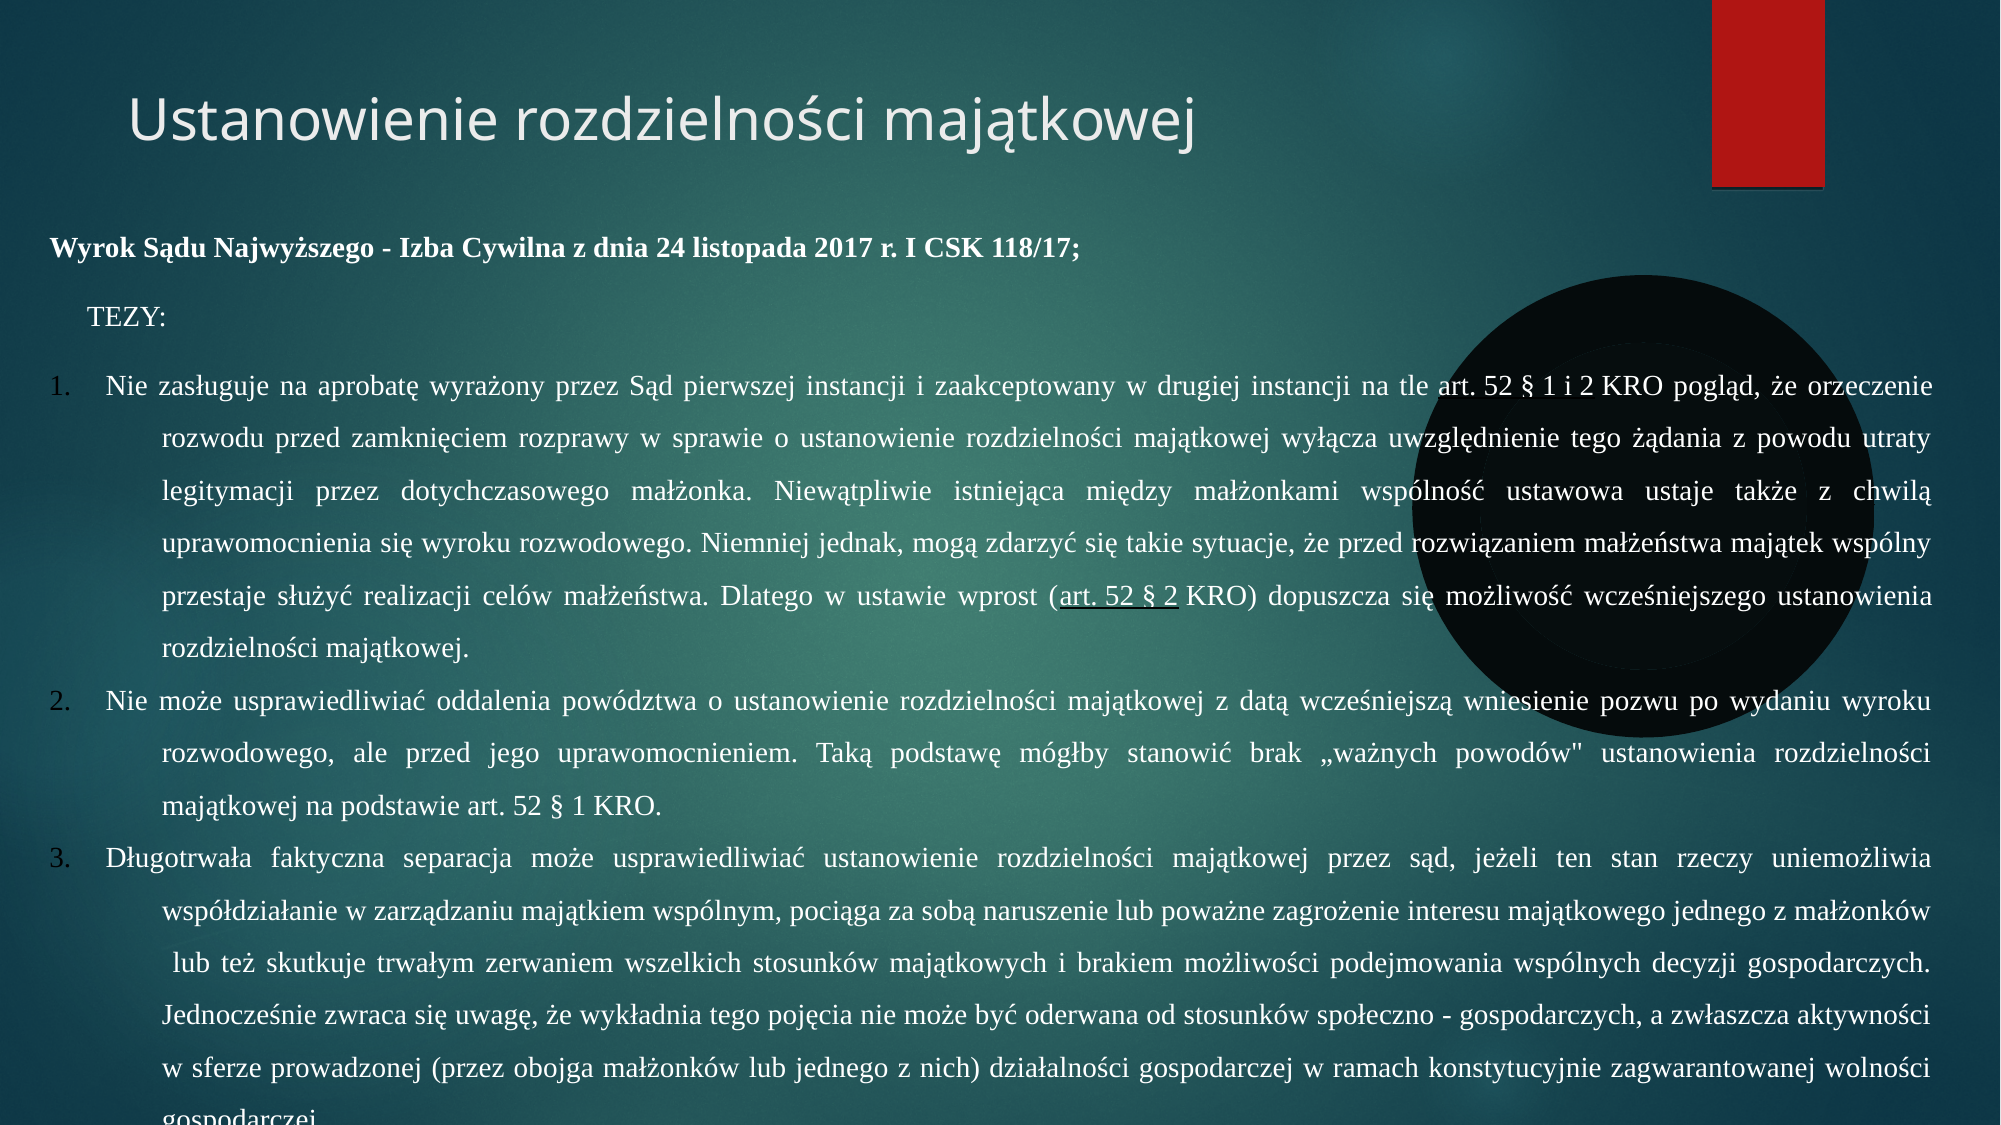

# Ustanowienie rozdzielności majątkowej
Wyrok Sądu Najwyższego - Izba Cywilna z dnia 24 listopada 2017 r. I CSK 118/17;
TEZY:
Nie zasługuje na aprobatę wyrażony przez Sąd pierwszej instancji i zaakceptowany w drugiej instancji na tle art. 52 § 1 i 2 KRO pogląd, że orzeczenie rozwodu przed zamknięciem rozprawy w sprawie o ustanowienie rozdzielności majątkowej wyłącza uwzględnienie tego żądania z powodu utraty legitymacji przez dotychczasowego małżonka. Niewątpliwie istniejąca między małżonkami wspólność ustawowa ustaje także z chwilą uprawomocnienia się wyroku rozwodowego. Niemniej jednak, mogą zdarzyć się takie sytuacje, że przed rozwiązaniem małżeństwa majątek wspólny przestaje służyć realizacji celów małżeństwa. Dlatego w ustawie wprost (art. 52 § 2 KRO) dopuszcza się możliwość wcześniejszego ustanowienia rozdzielności majątkowej.
Nie może usprawiedliwiać oddalenia powództwa o ustanowienie rozdzielności majątkowej z datą wcześniejszą wniesienie pozwu po wydaniu wyroku rozwodowego, ale przed jego uprawomocnieniem. Taką podstawę mógłby stanowić brak „ważnych powodów" ustanowienia rozdzielności majątkowej na podstawie art. 52 § 1 KRO.
Długotrwała faktyczna separacja może usprawiedliwiać ustanowienie rozdzielności majątkowej przez sąd, jeżeli ten stan rzeczy uniemożliwia współdziałanie w zarządzaniu majątkiem wspólnym, pociąga za sobą naruszenie lub poważne zagrożenie interesu majątkowego jednego z małżonków lub też skutkuje trwałym zerwaniem wszelkich stosunków majątkowych i brakiem możliwości podejmowania wspólnych decyzji gospodarczych. Jednocześnie zwraca się uwagę, że wykładnia tego pojęcia nie może być oderwana od stosunków społeczno - gospodarczych, a zwłaszcza aktywności w sferze prowadzonej (przez obojga małżonków lub jednego z nich) działalności gospodarczej w ramach konstytucyjnie zagwarantowanej wolności gospodarczej.